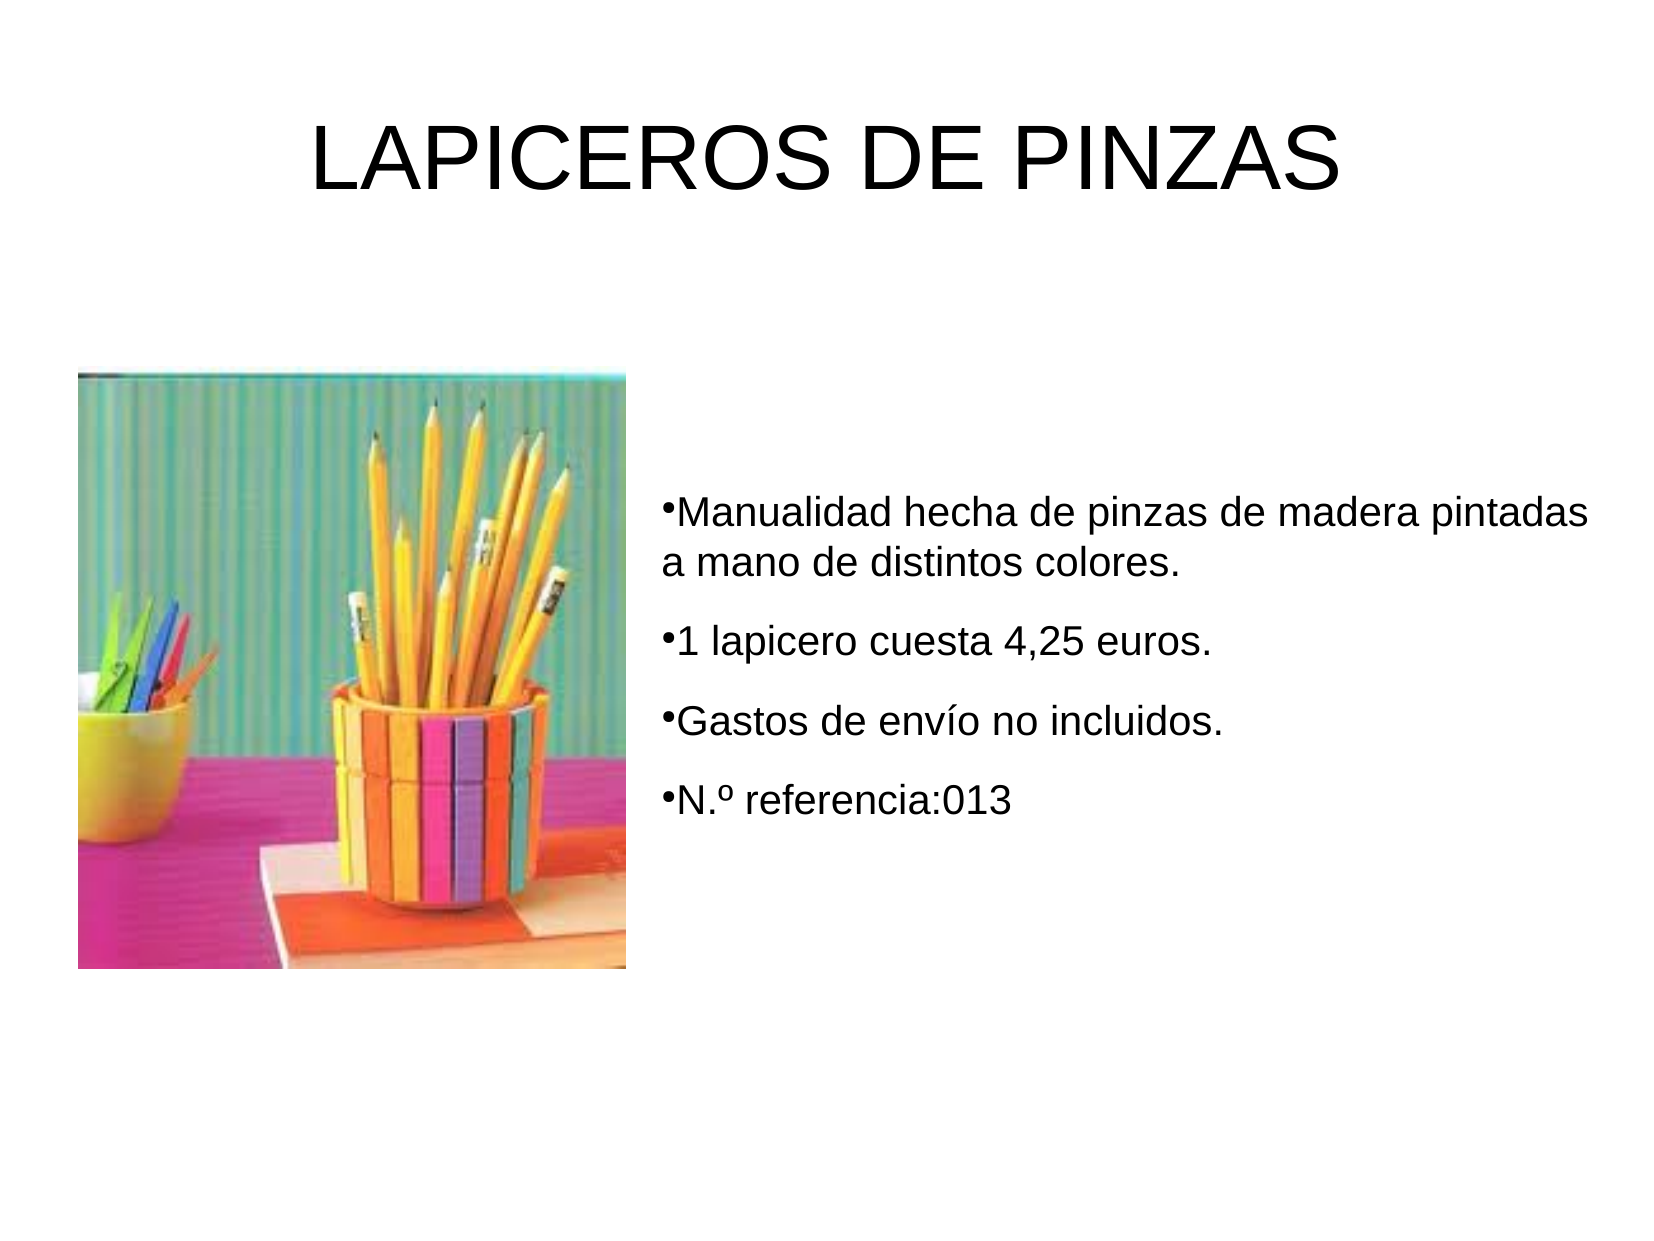

# LAPICEROS DE PINZAS
Manualidad hecha de pinzas de madera pintadas a mano de distintos colores.
1 lapicero cuesta 4,25 euros.
Gastos de envío no incluidos.
N.º referencia:013